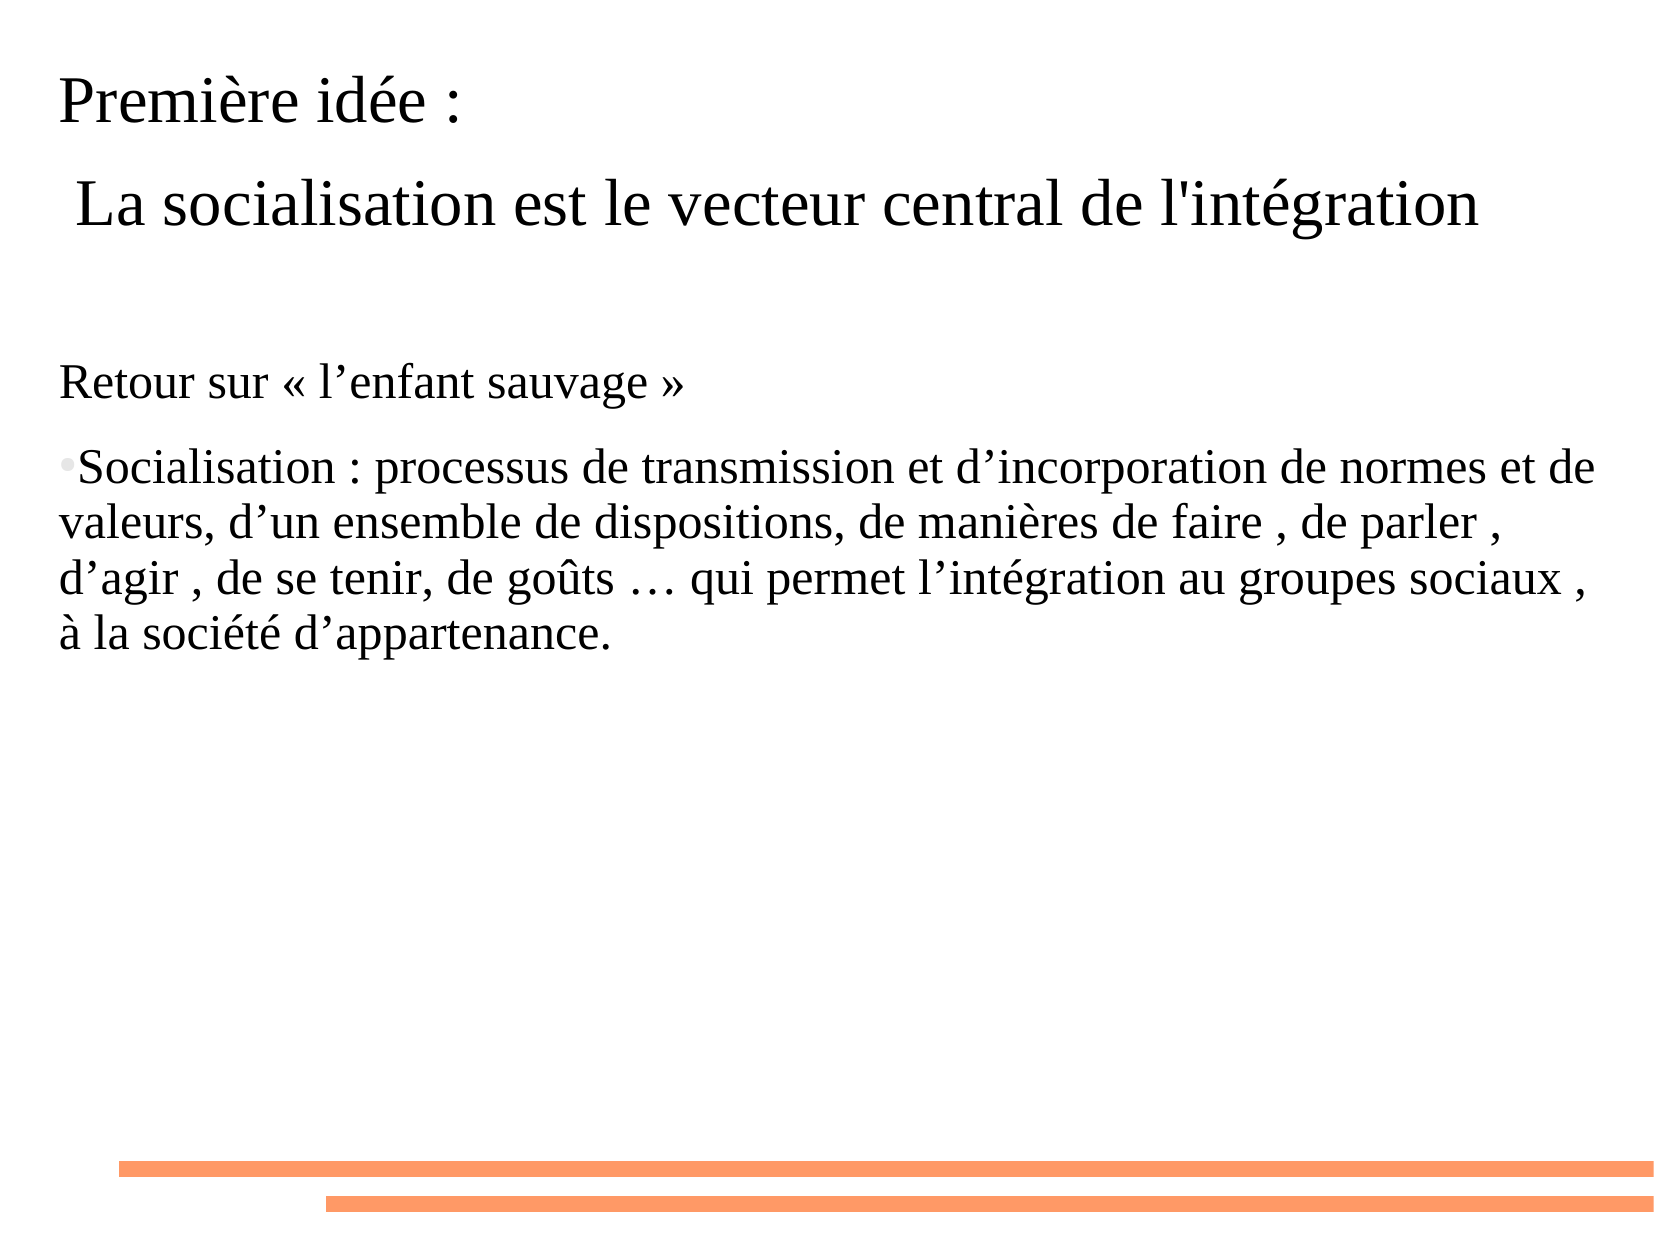

# Première idée :
 La socialisation est le vecteur central de l'intégration
Retour sur « l’enfant sauvage »
Socialisation : processus de transmission et d’incorporation de normes et de valeurs, d’un ensemble de dispositions, de manières de faire , de parler , d’agir , de se tenir, de goûts … qui permet l’intégration au groupes sociaux , à la société d’appartenance.